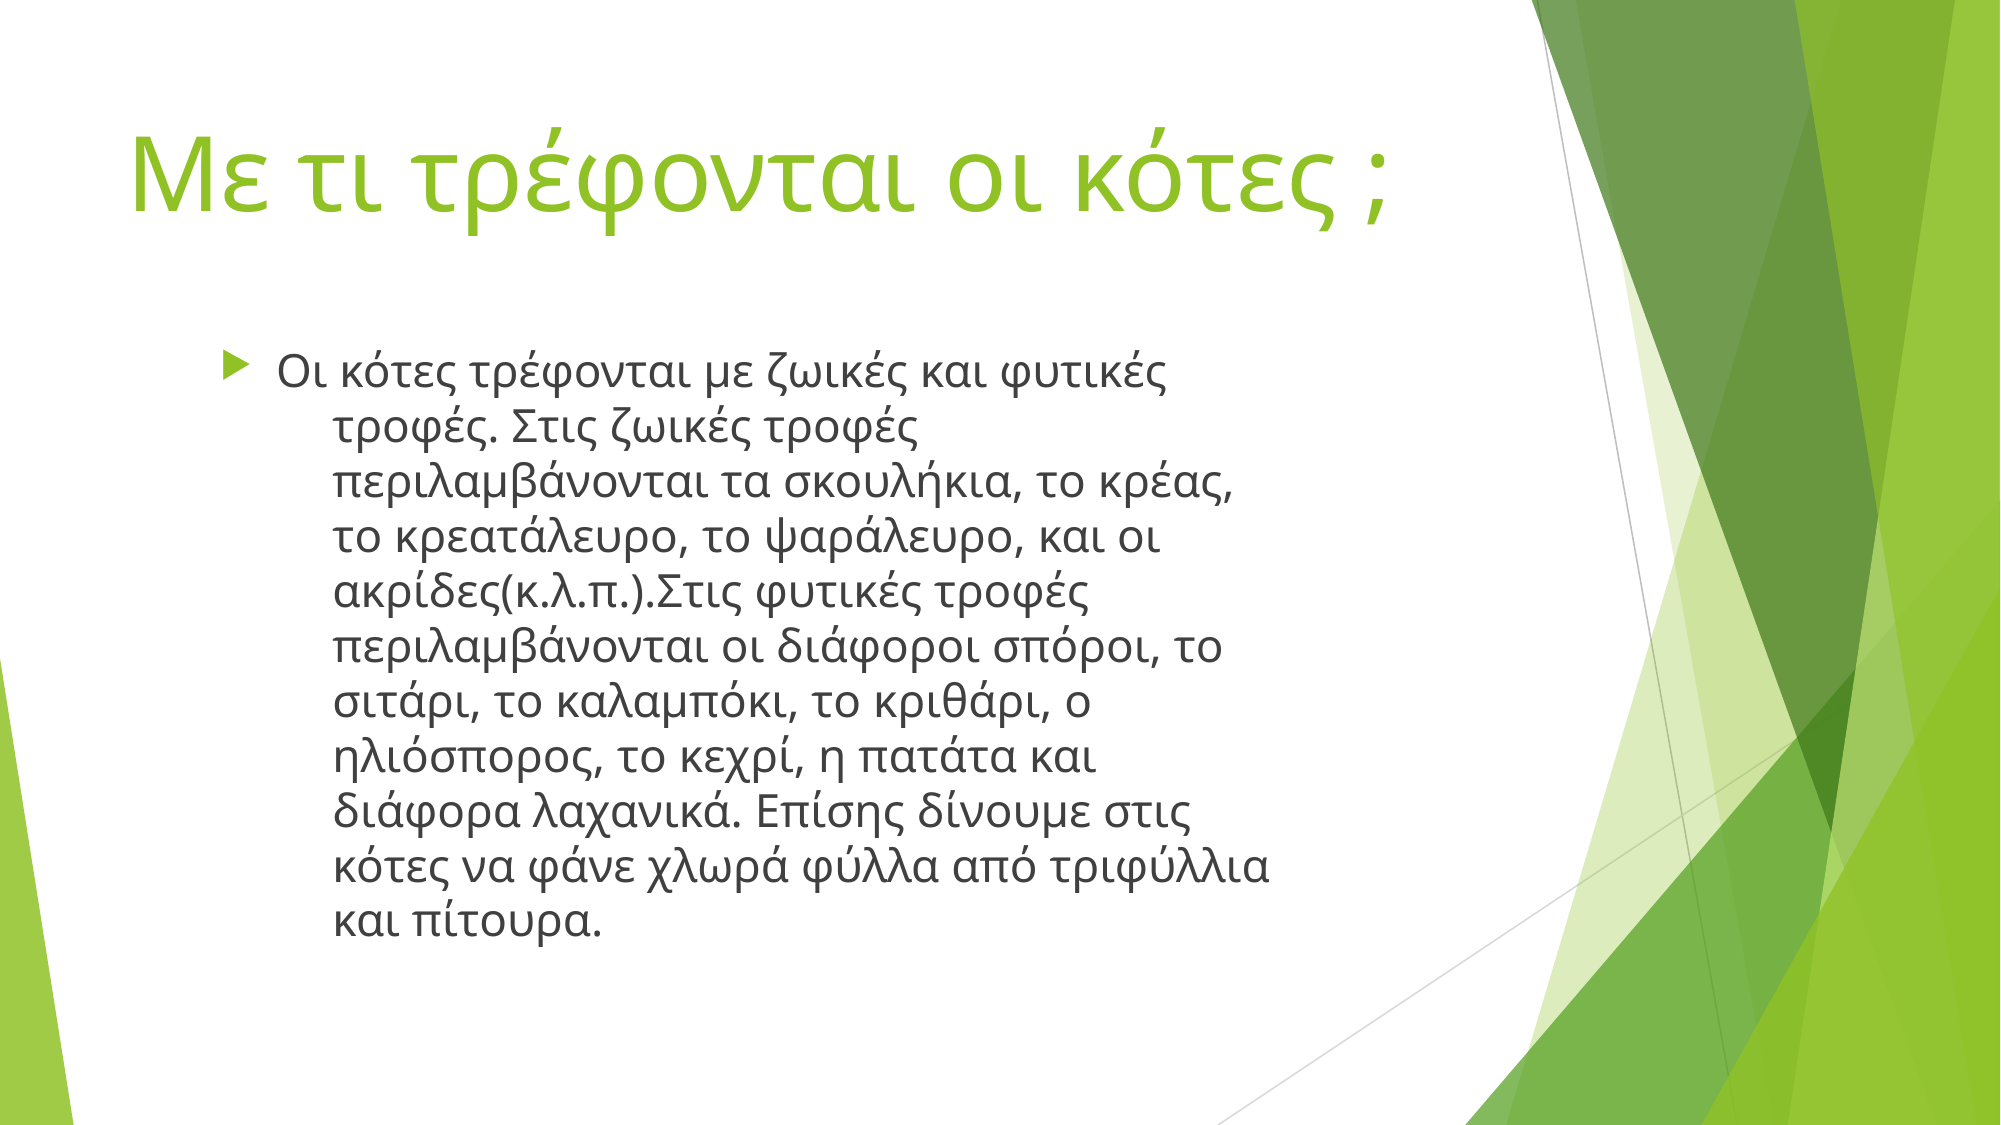

# Με τι τρέφονται οι κότες ;
Οι κότες τρέφονται με ζωικές και φυτικές τροφές. Στις ζωικές τροφές περιλαμβάνονται τα σκουλήκια, το κρέας, το κρεατάλευρο, το ψαράλευρο, και οι ακρίδες(κ.λ.π.).Στις φυτικές τροφές περιλαμβάνονται οι διάφοροι σπόροι, το σιτάρι, το καλαμπόκι, το κριθάρι, ο ηλιόσπορος, το κεχρί, η πατάτα και διάφορα λαχανικά. Επίσης δίνουμε στις κότες να φάνε χλωρά φύλλα από τριφύλλια και πίτουρα.